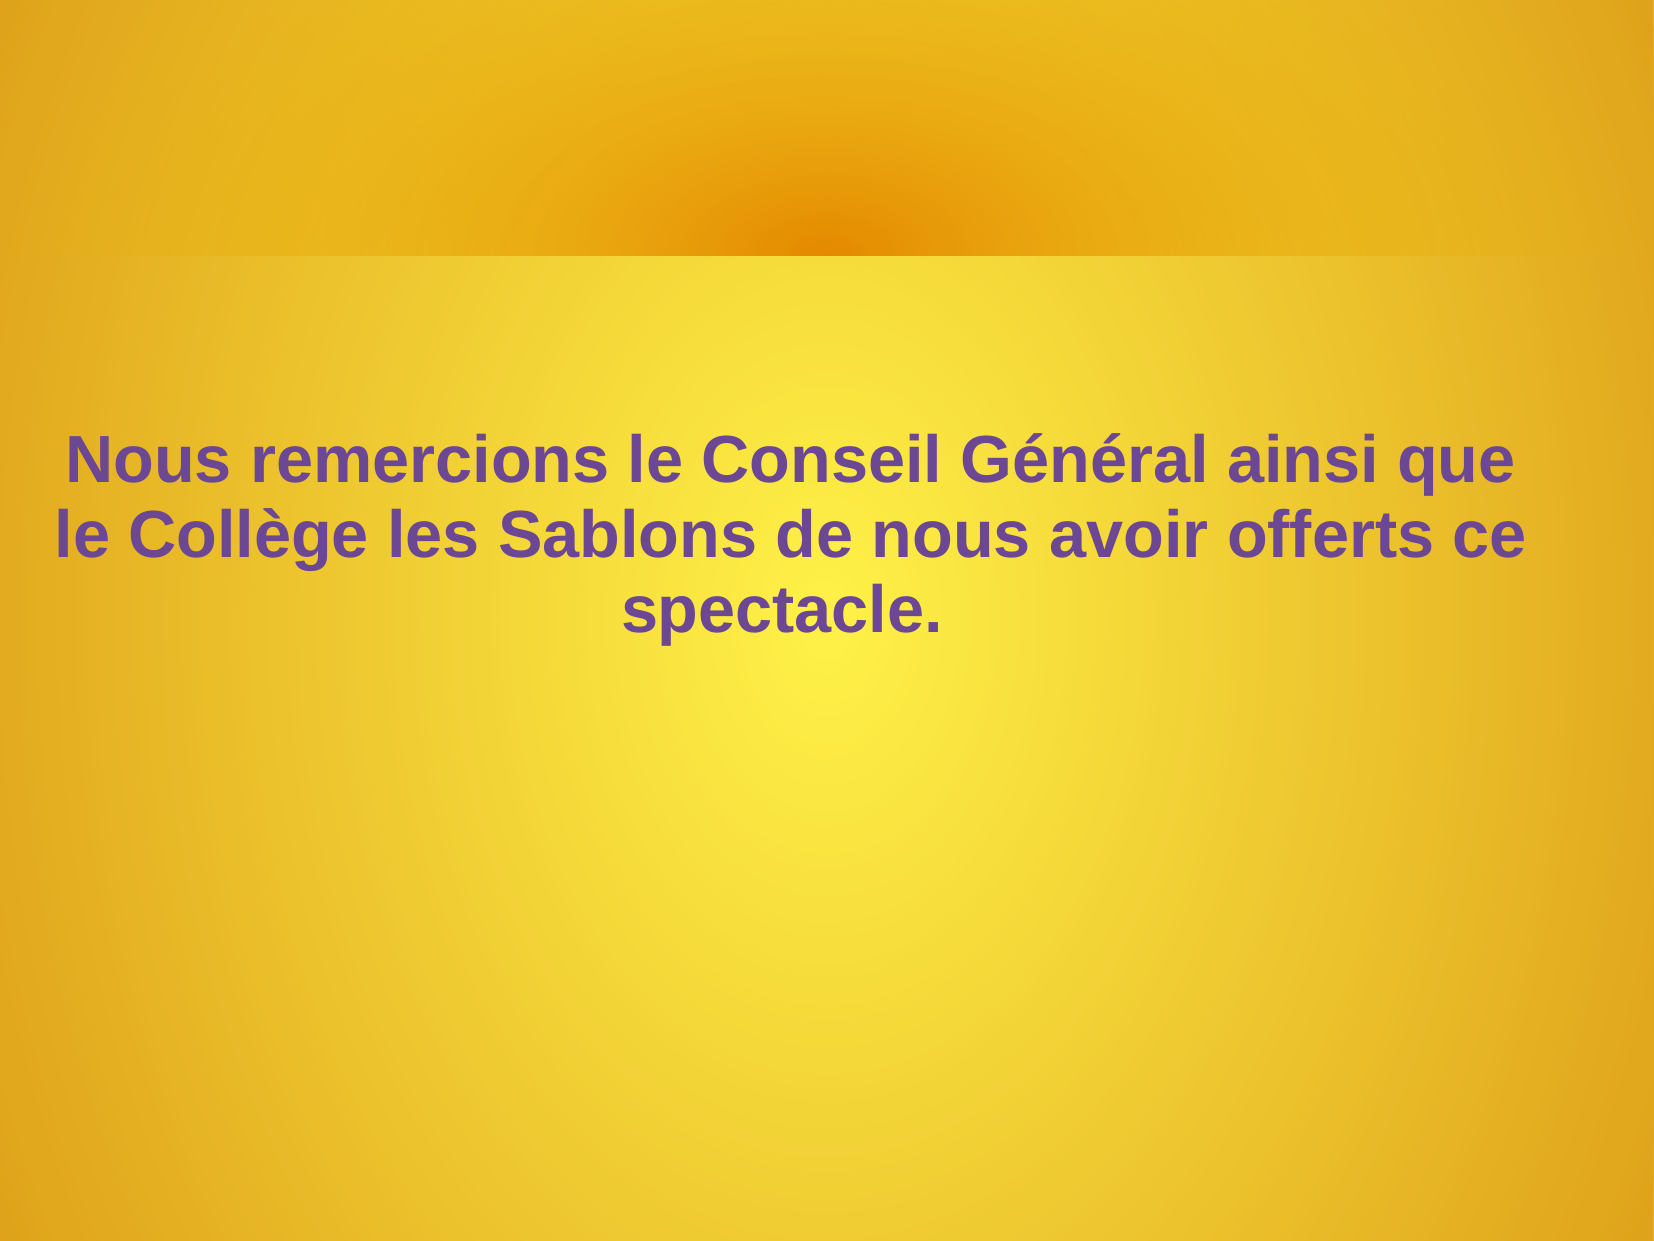

# Nous remercions le Conseil Général ainsi que le Collège les Sablons de nous avoir offerts ce spectacle.